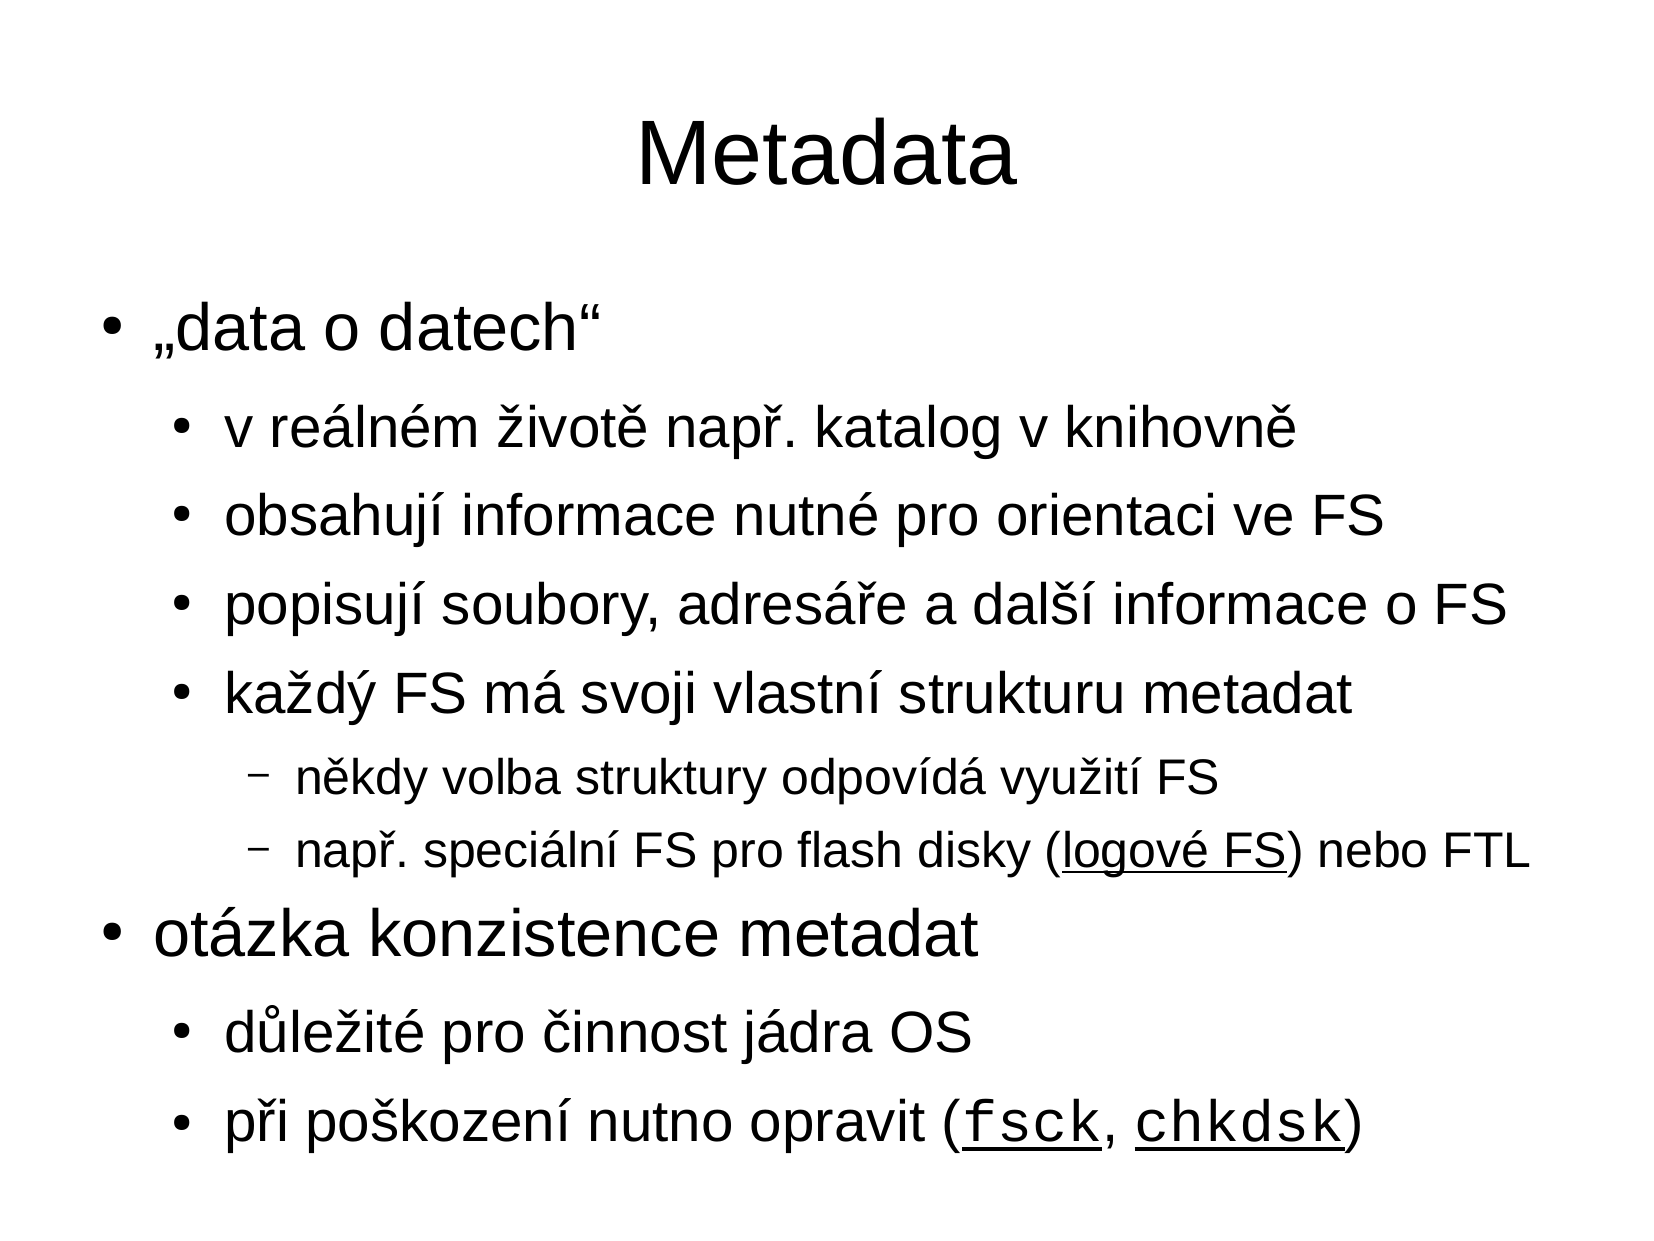

# Metadata
„data o datech“
v reálném životě např. katalog v knihovně
obsahují informace nutné pro orientaci ve FS
popisují soubory, adresáře a další informace o FS
každý FS má svoji vlastní strukturu metadat
někdy volba struktury odpovídá využití FS
např. speciální FS pro flash disky (logové FS) nebo FTL
otázka konzistence metadat
důležité pro činnost jádra OS
při poškození nutno opravit (fsck, chkdsk)